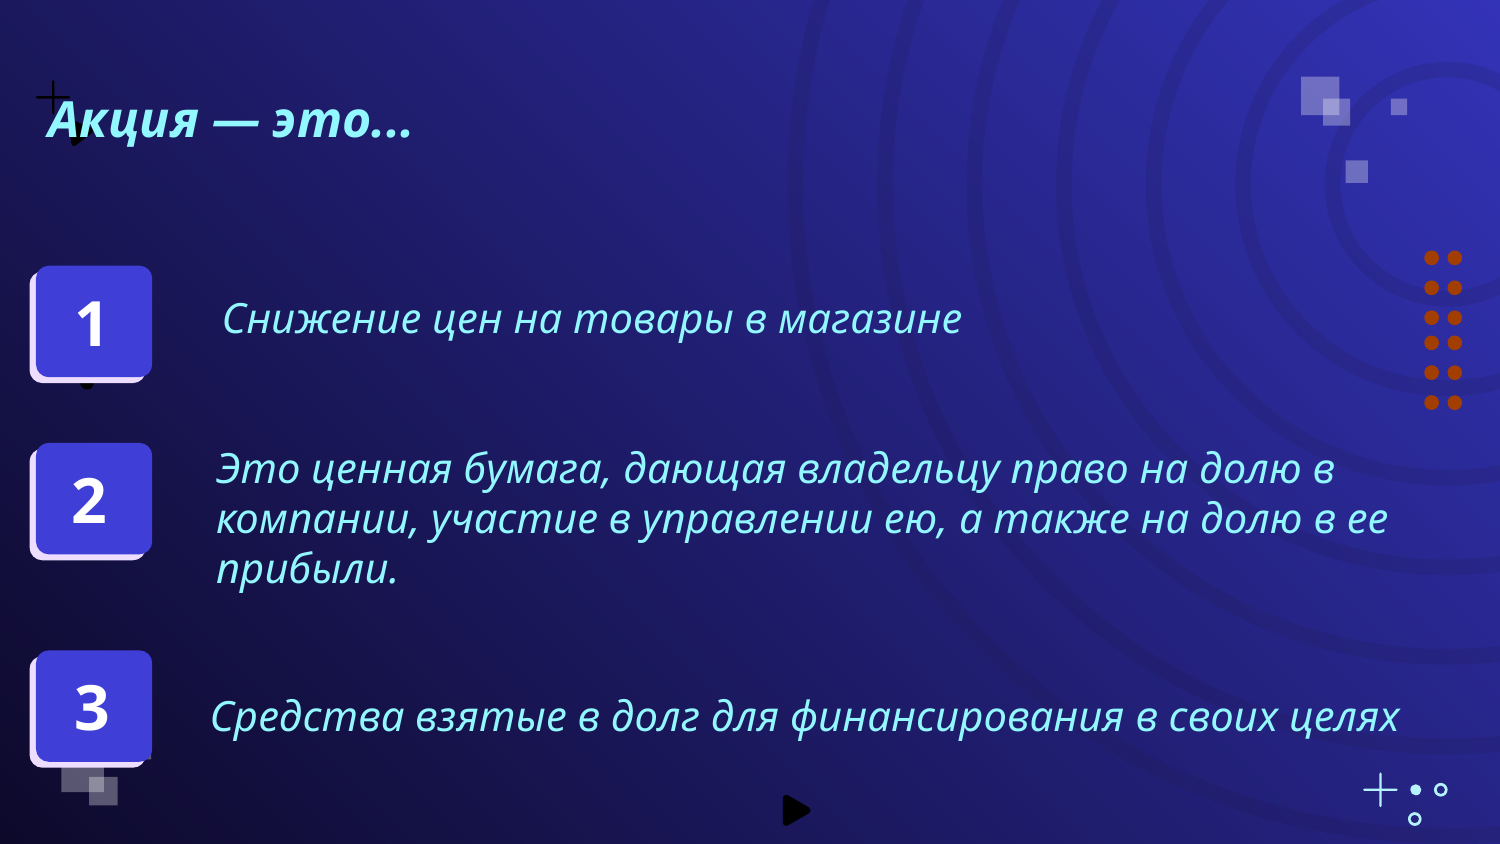

Акция — это...
# Снижение цен на товары в магазине
1
Это ценная бумага, дающая владельцу право на долю в компании, участие в управлении ею, а также на долю в ее прибыли.
2
3
Средства взятые в долг для финансирования в своих целях